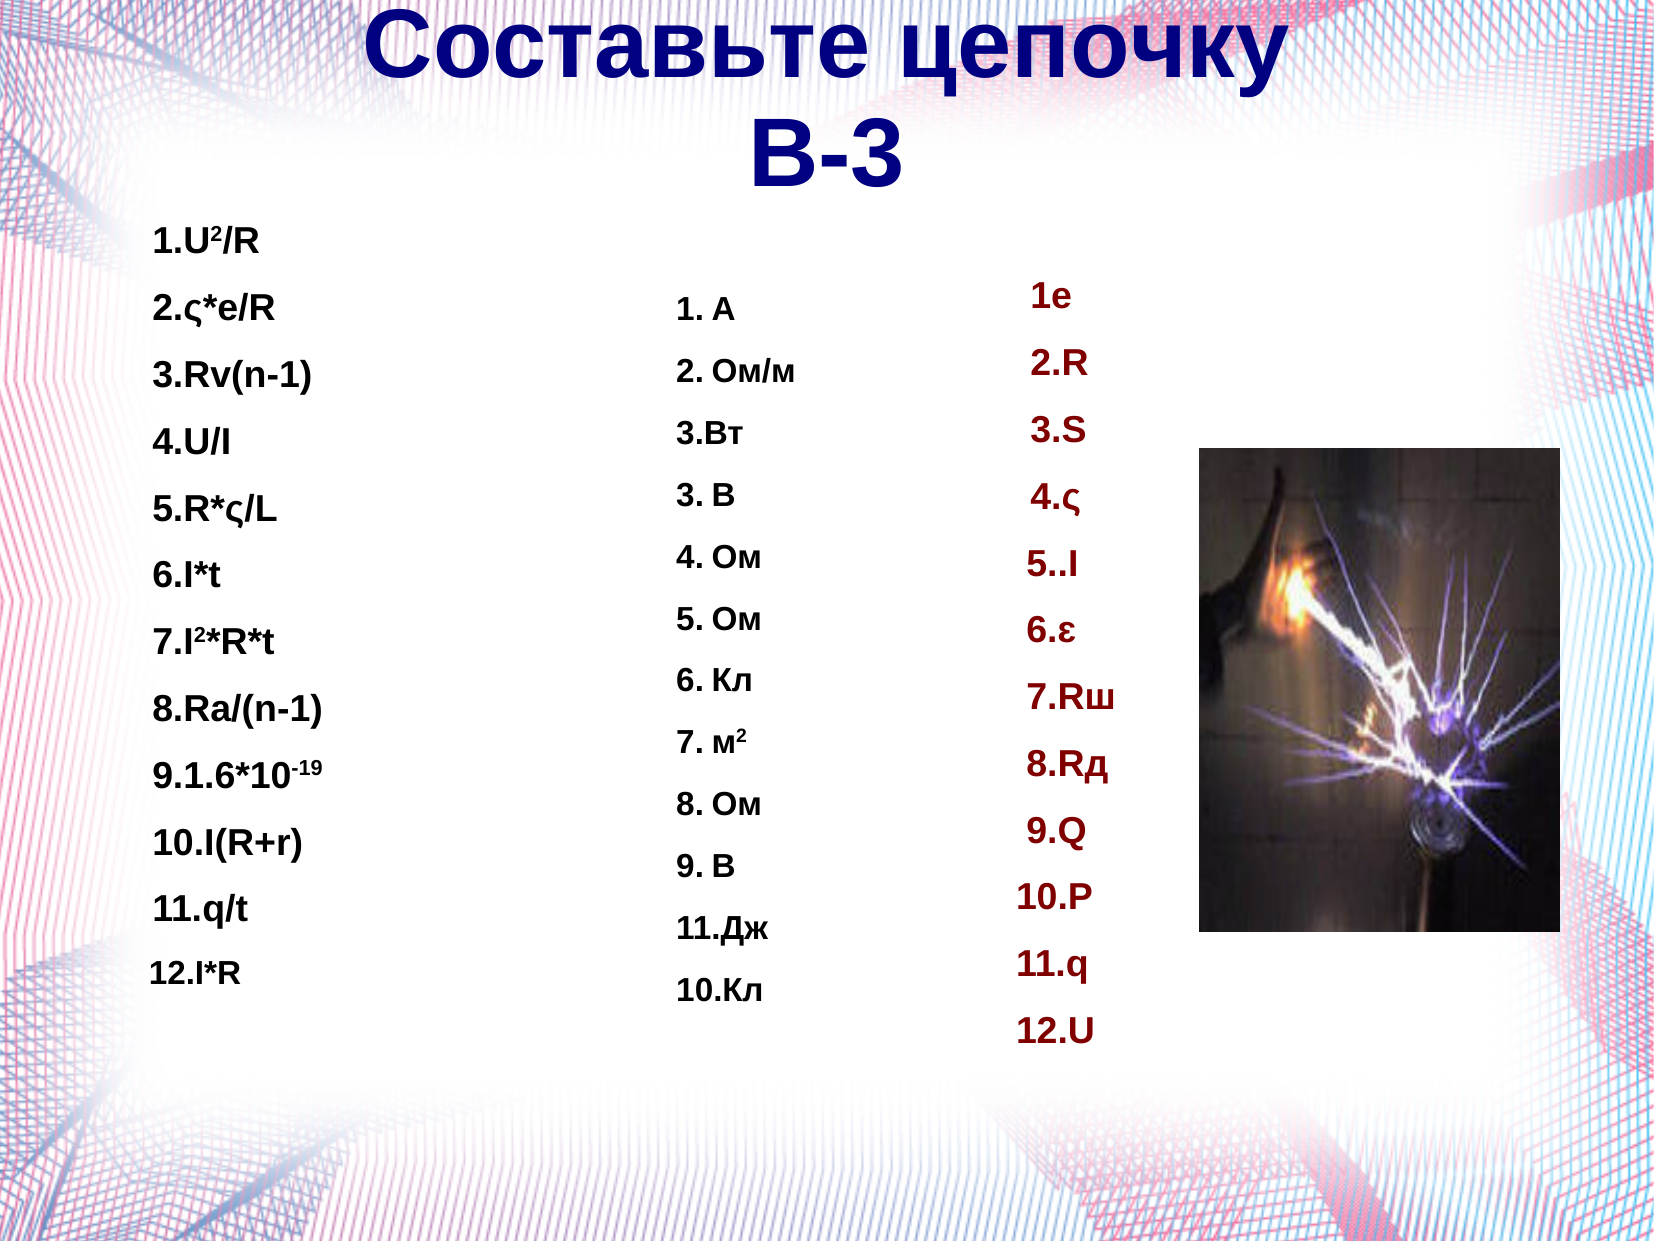

# Составьте цепочку В-3
1e
2.R
3.S
4.ς
 5..I
 6.ɛ
 7.Rш
 8.Rд
 9.Q
 10.P
 11.q
 12.U
1.U2/R
2.ς*e/R
3.Rv(n-1)
4.U/I
5.R*ς/L
6.I*t
7.I2*R*t
8.Ra/(n-1)
9.1.6*10-19
10.I(R+r)
11.q/t
12.I*R
А
Ом/м
3.Вт
В
Ом
Ом
Кл
м2
Ом
В
11.Дж
Кл